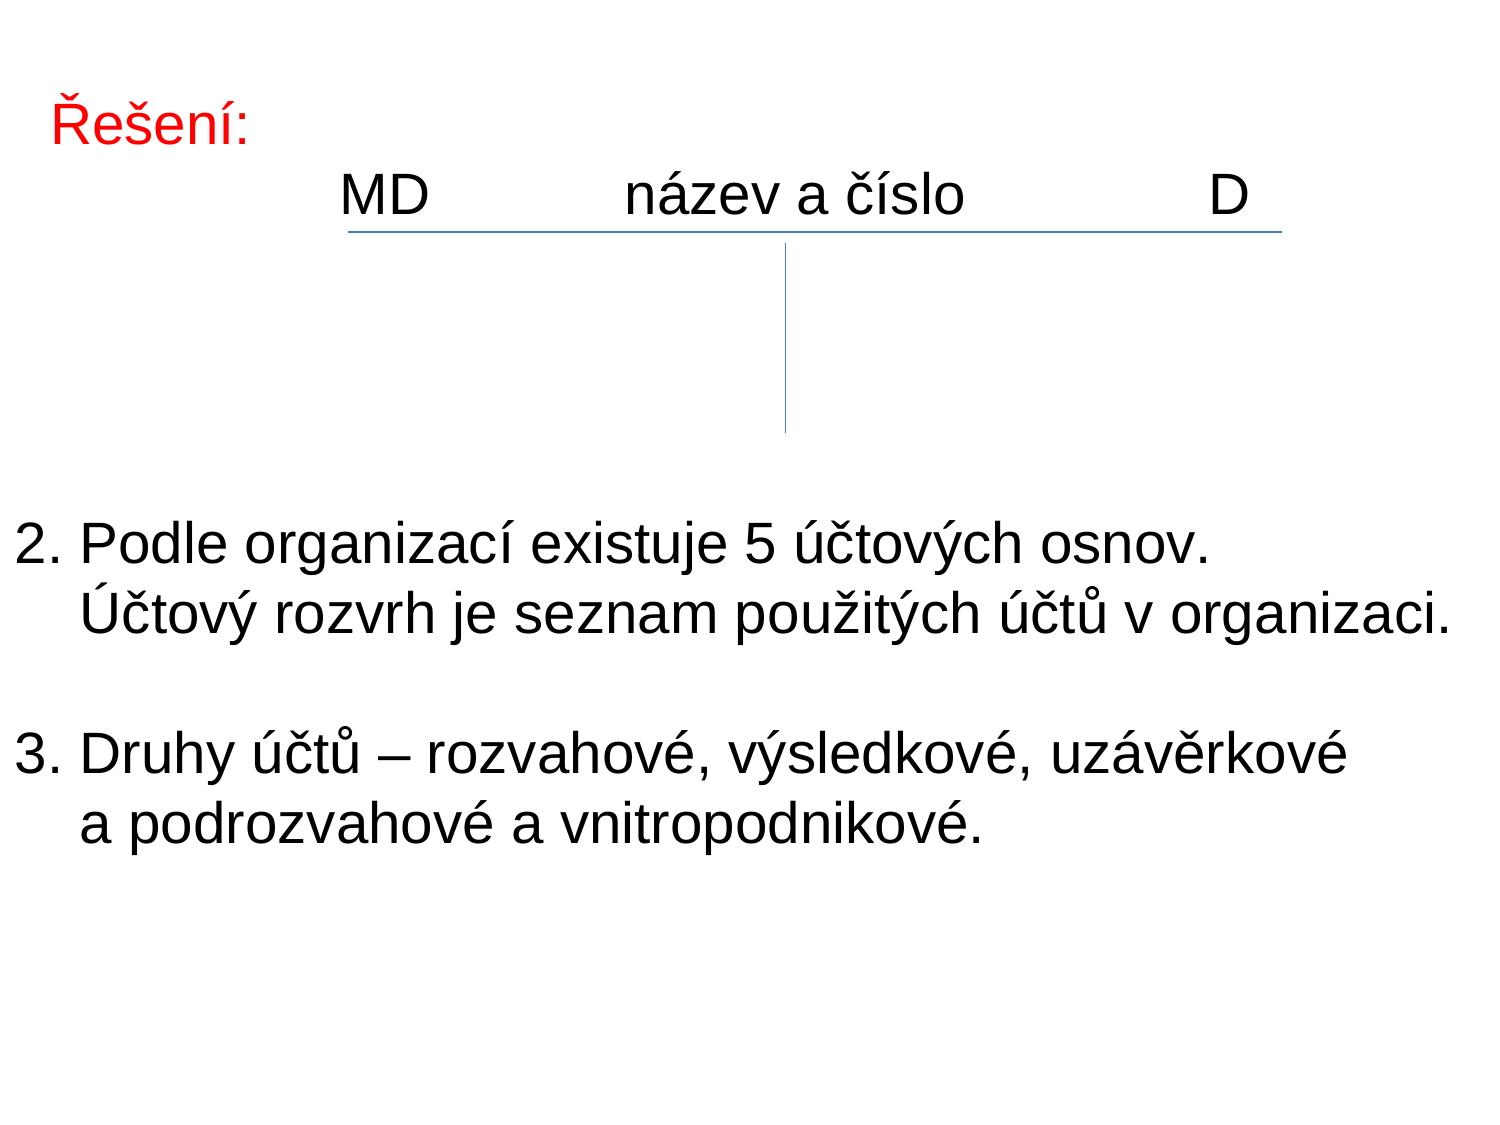

Řešení:
 MD název a číslo D
 Podle organizací existuje 5 účtových osnov.
 Účtový rozvrh je seznam použitých účtů v organizaci.
 Druhy účtů – rozvahové, výsledkové, uzávěrkové
 a podrozvahové a vnitropodnikové.